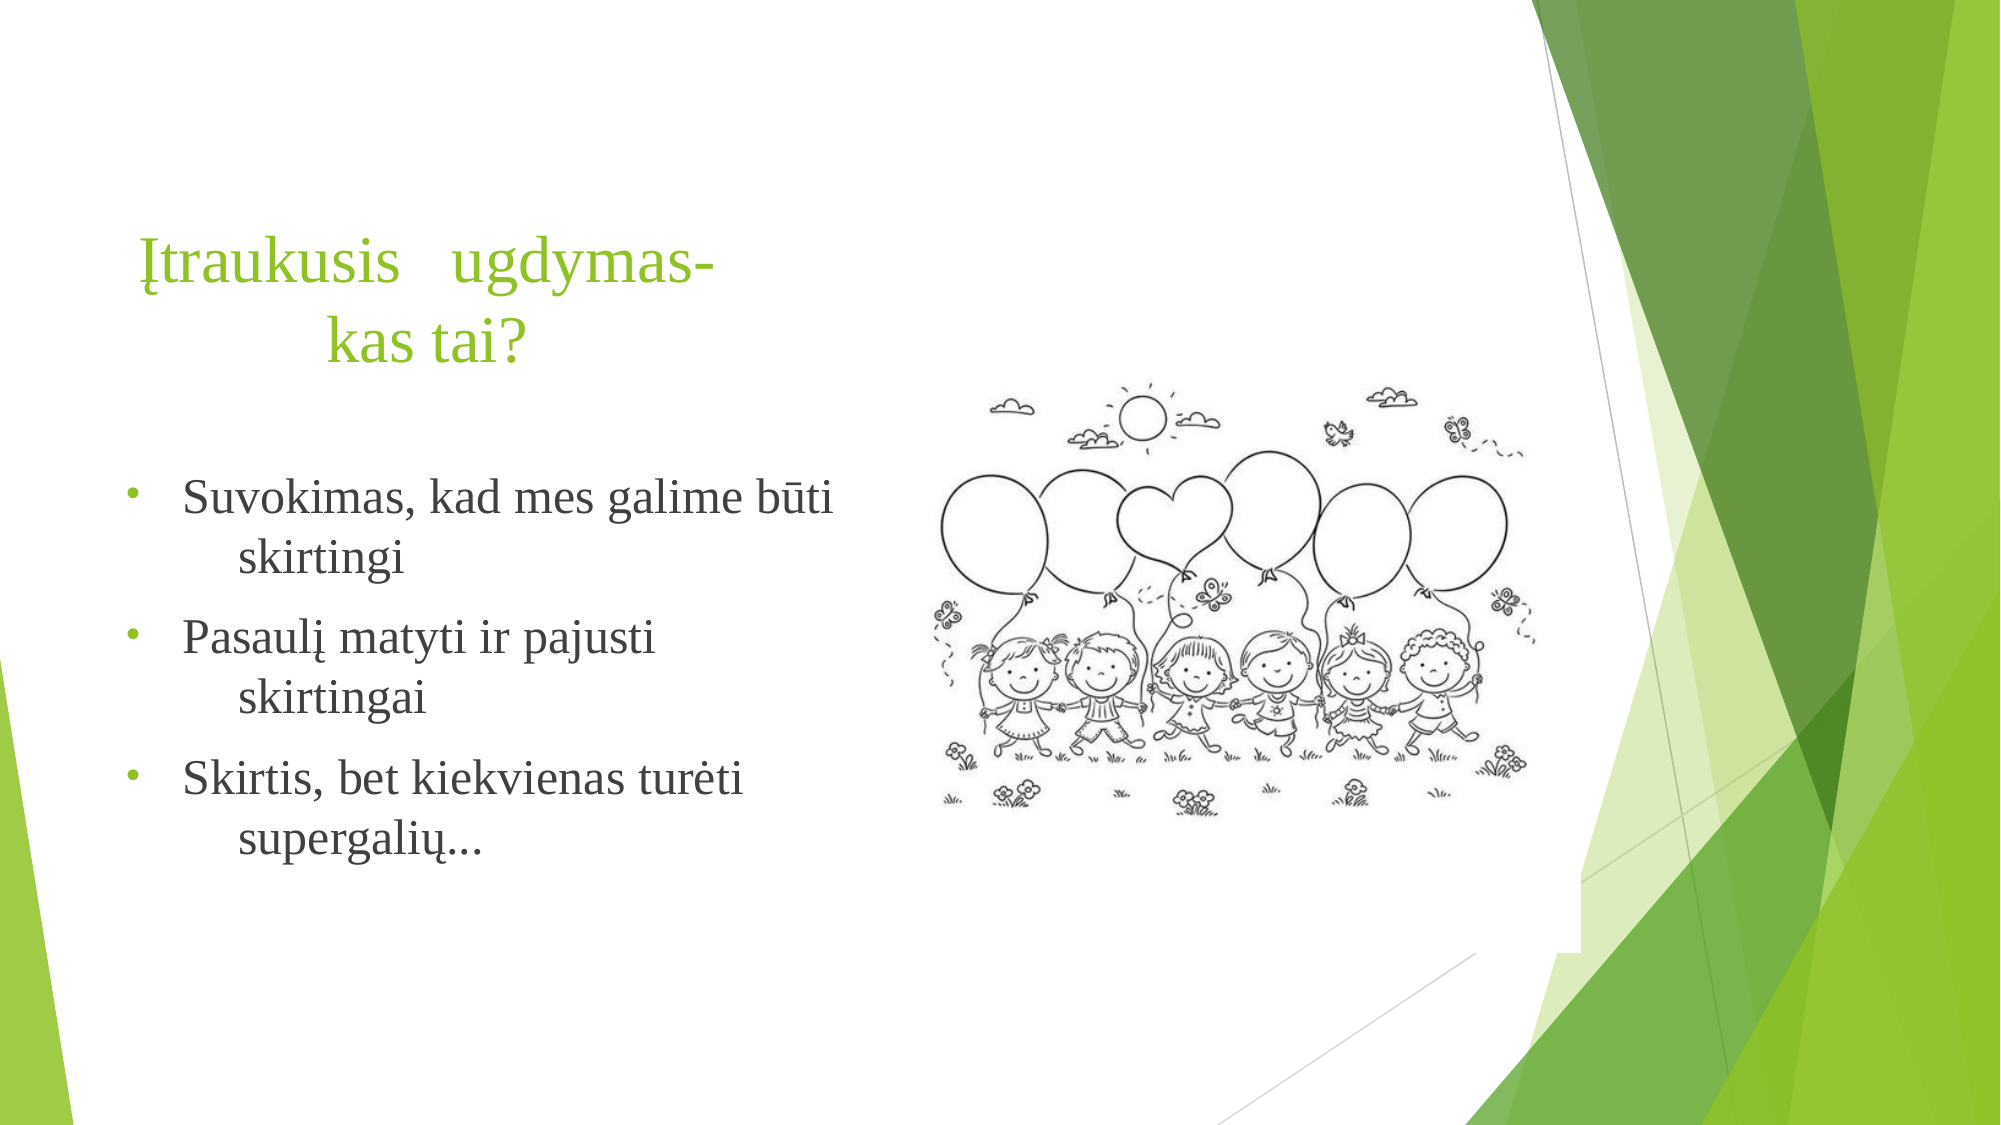

# Įtraukusis ugdymas- kas tai?
Suvokimas, kad mes galime būti skirtingi
Pasaulį matyti ir pajusti skirtingai
Skirtis, bet kiekvienas turėti supergalių...